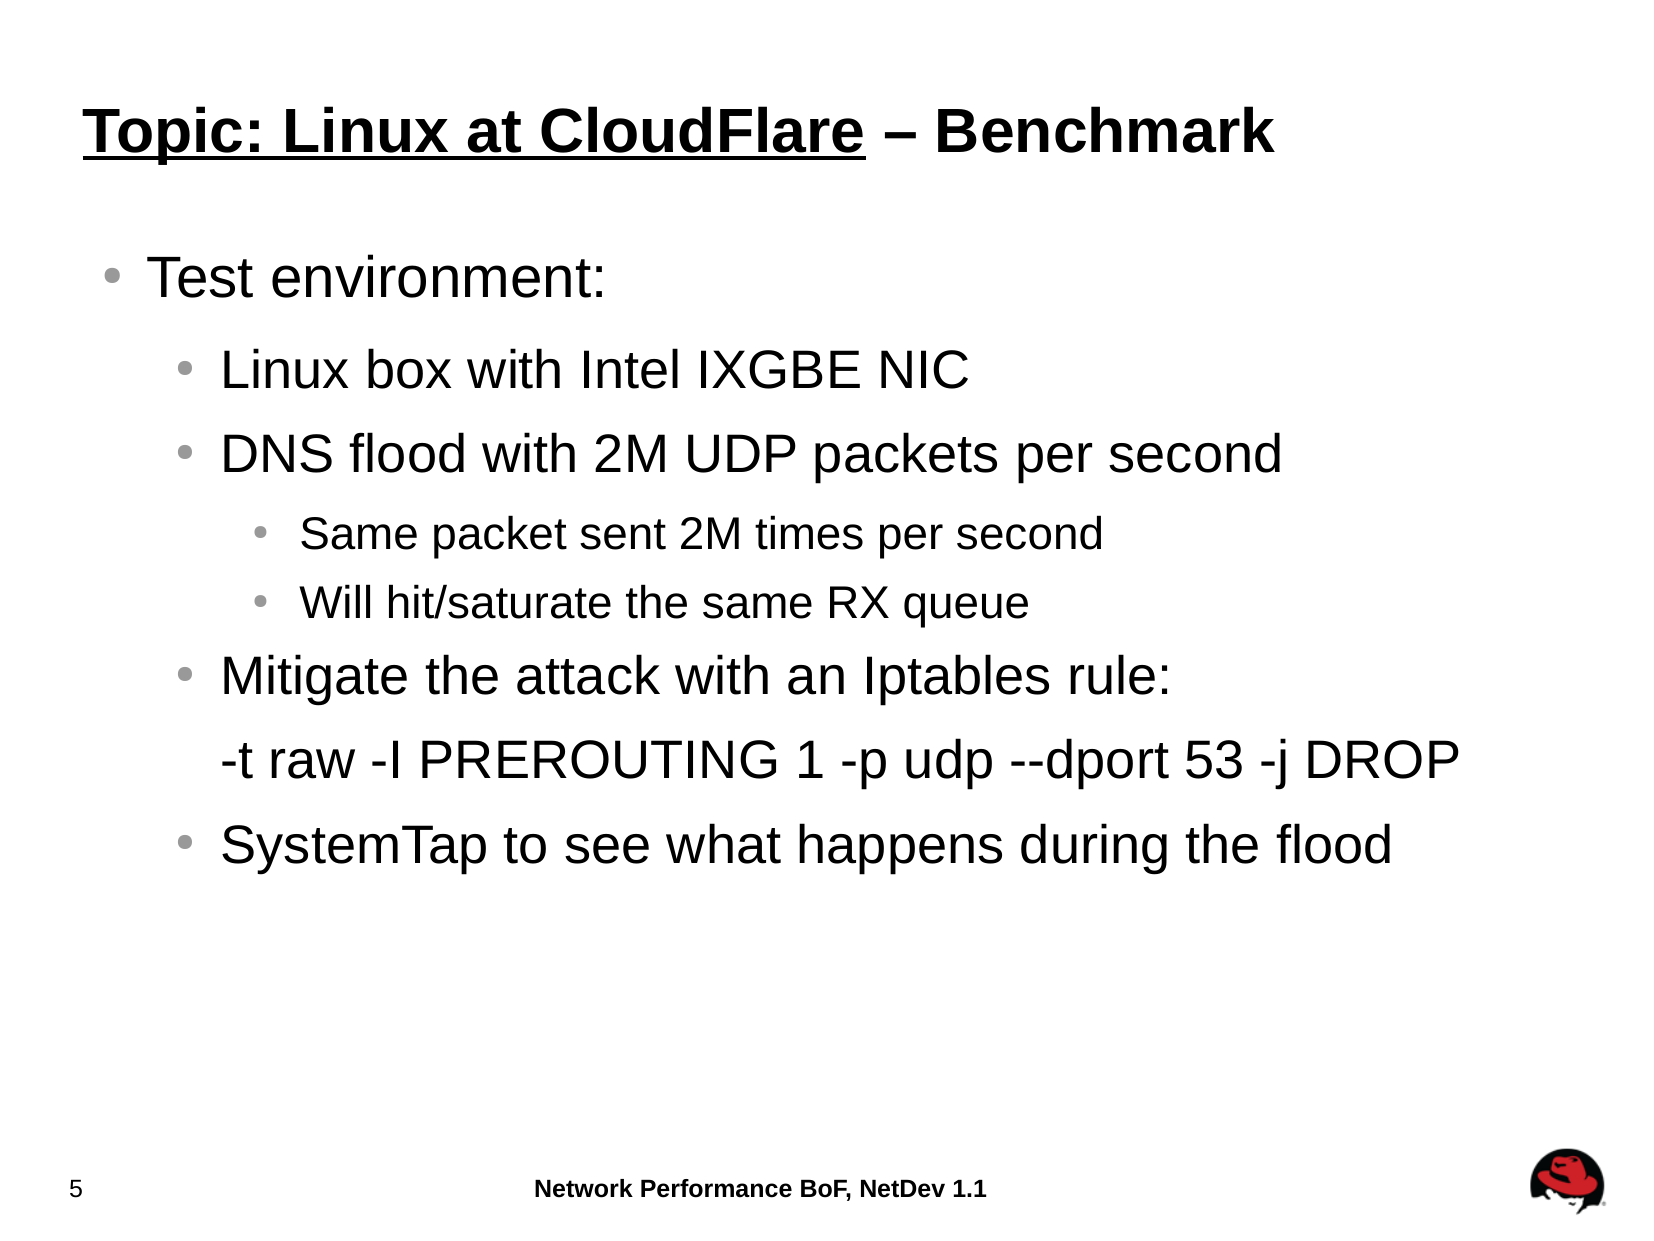

# Topic: Linux at CloudFlare – Benchmark
Test environment:
Linux box with Intel IXGBE NIC
DNS flood with 2M UDP packets per second
Same packet sent 2M times per second
Will hit/saturate the same RX queue
Mitigate the attack with an Iptables rule:
-t raw -I PREROUTING 1 -p udp --dport 53 -j DROP
SystemTap to see what happens during the flood